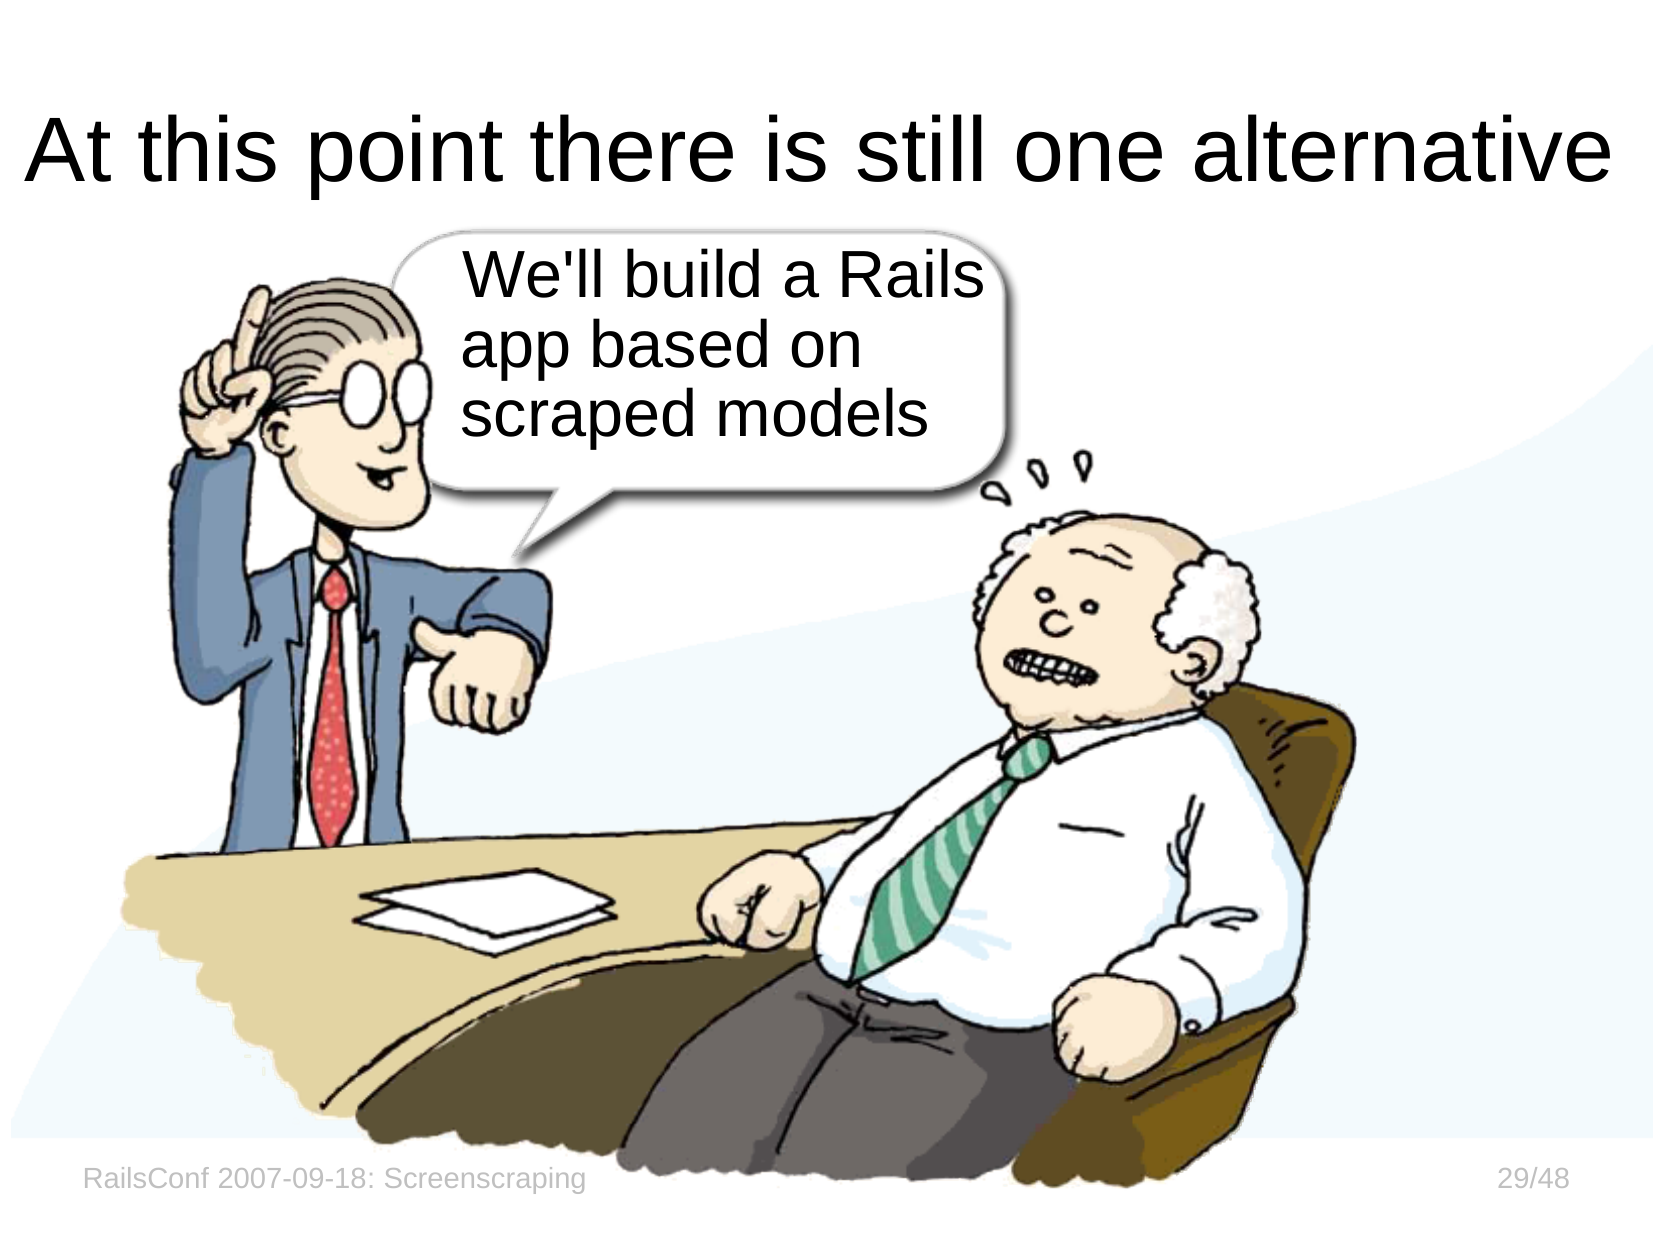

# At this point there is still one alternative
 We'll build a Rails app based on scraped models
2007-09-18
29